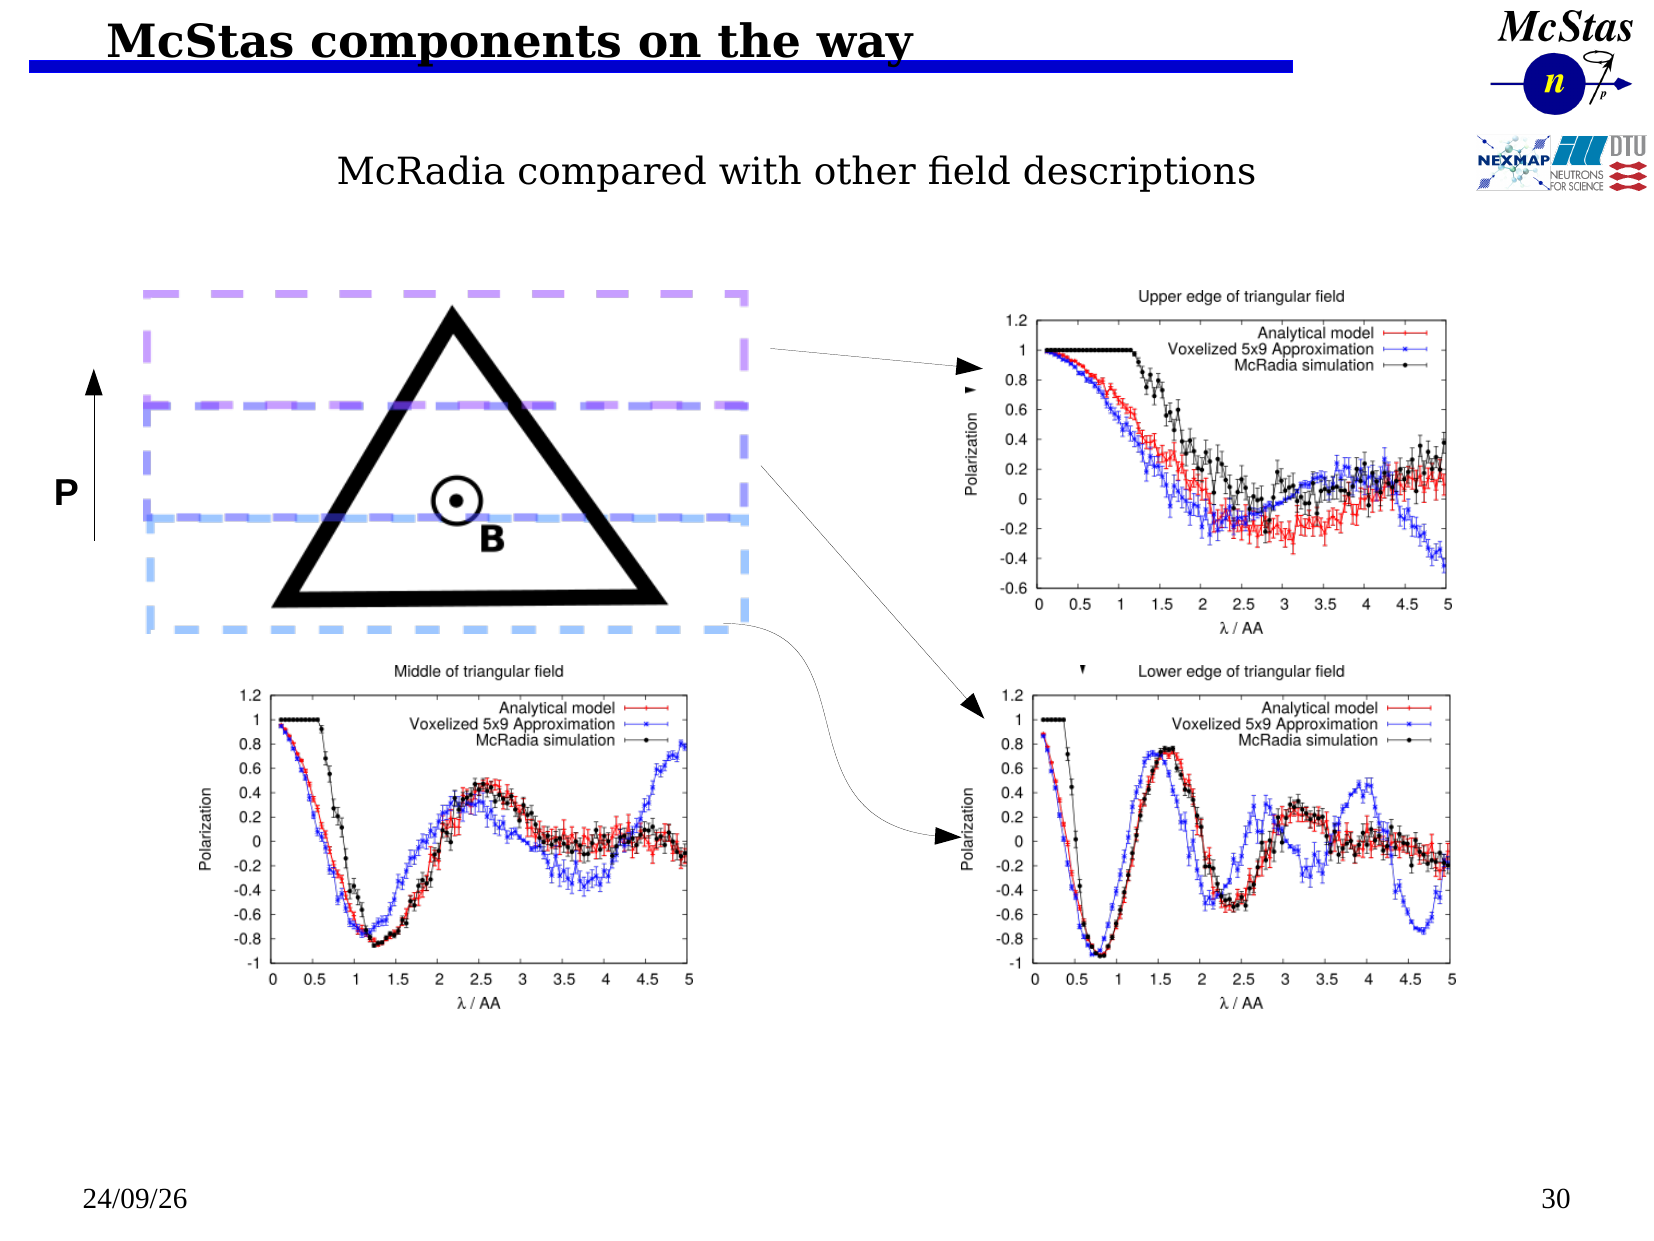

# McStas components on the way
McRadia compared with other field descriptions
P
30